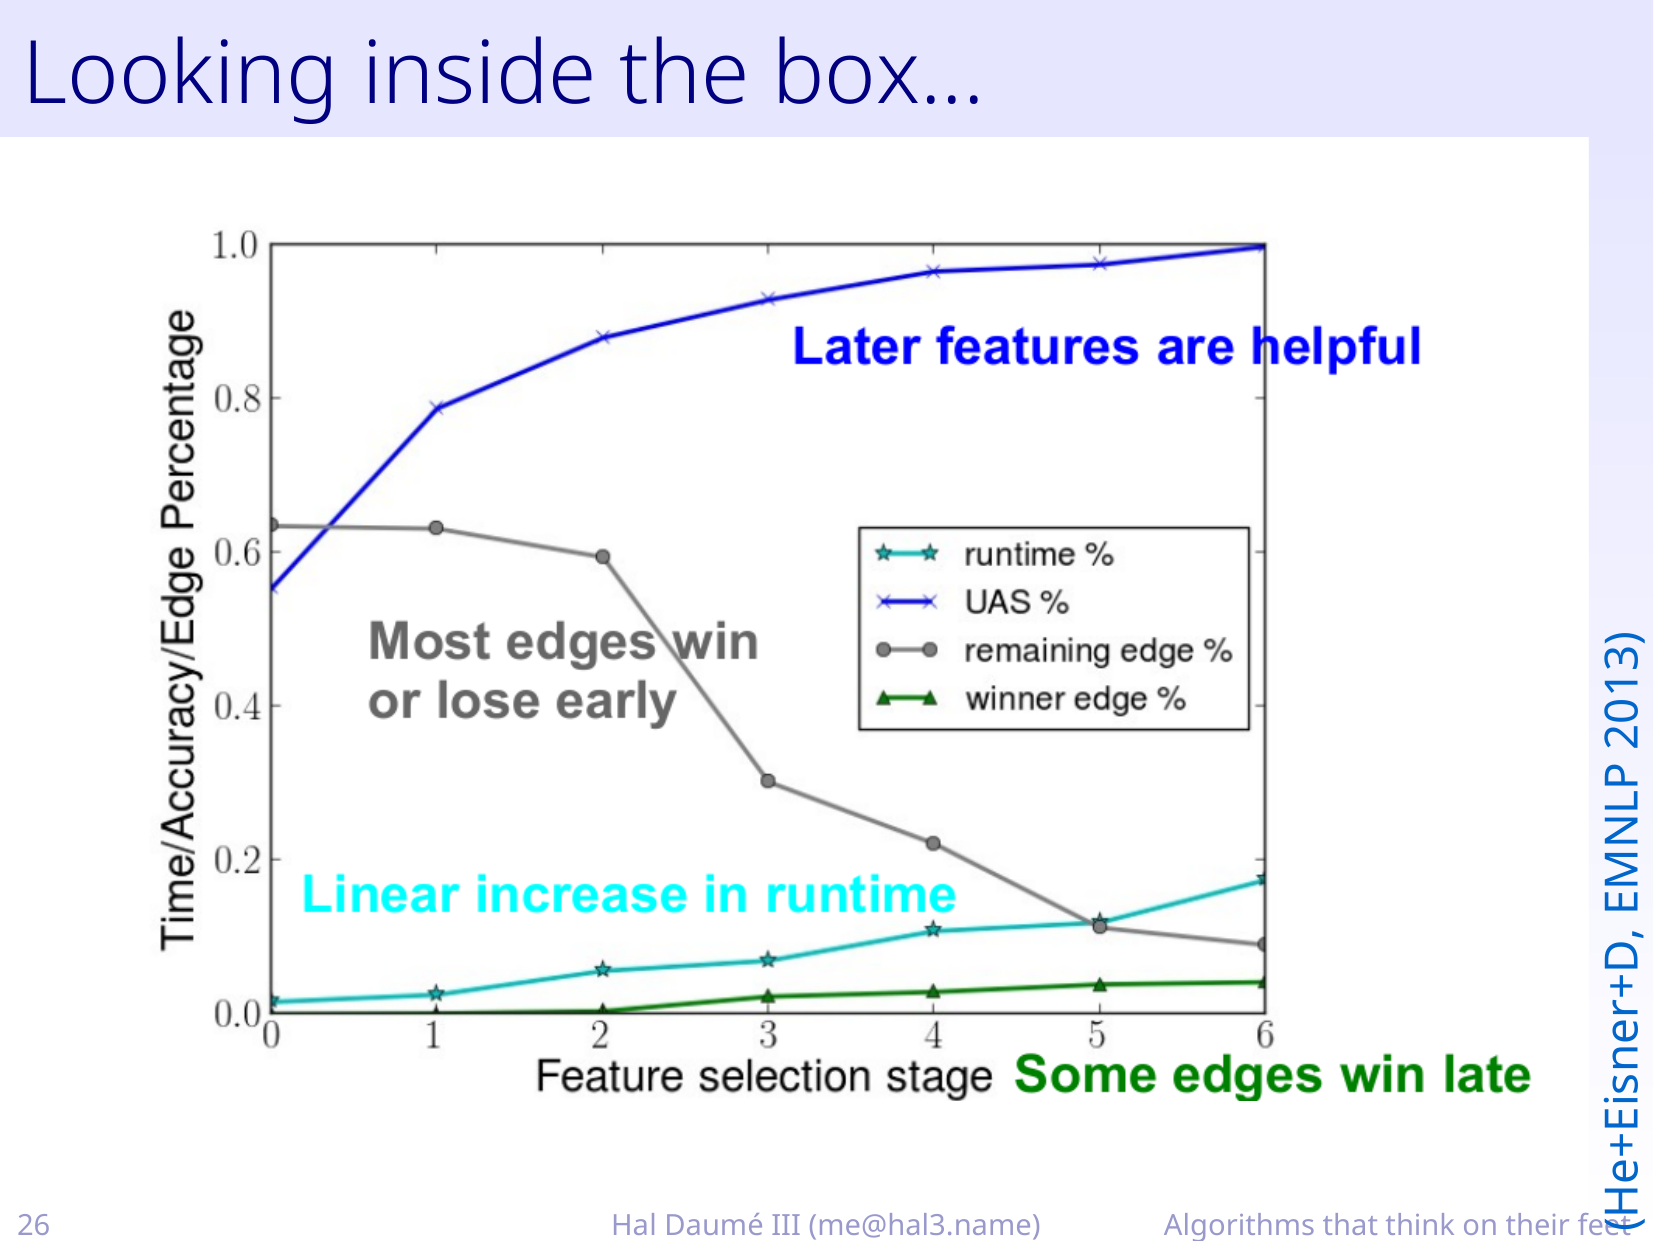

# Looking inside the box...
(He+Eisner+D, EMNLP 2013)